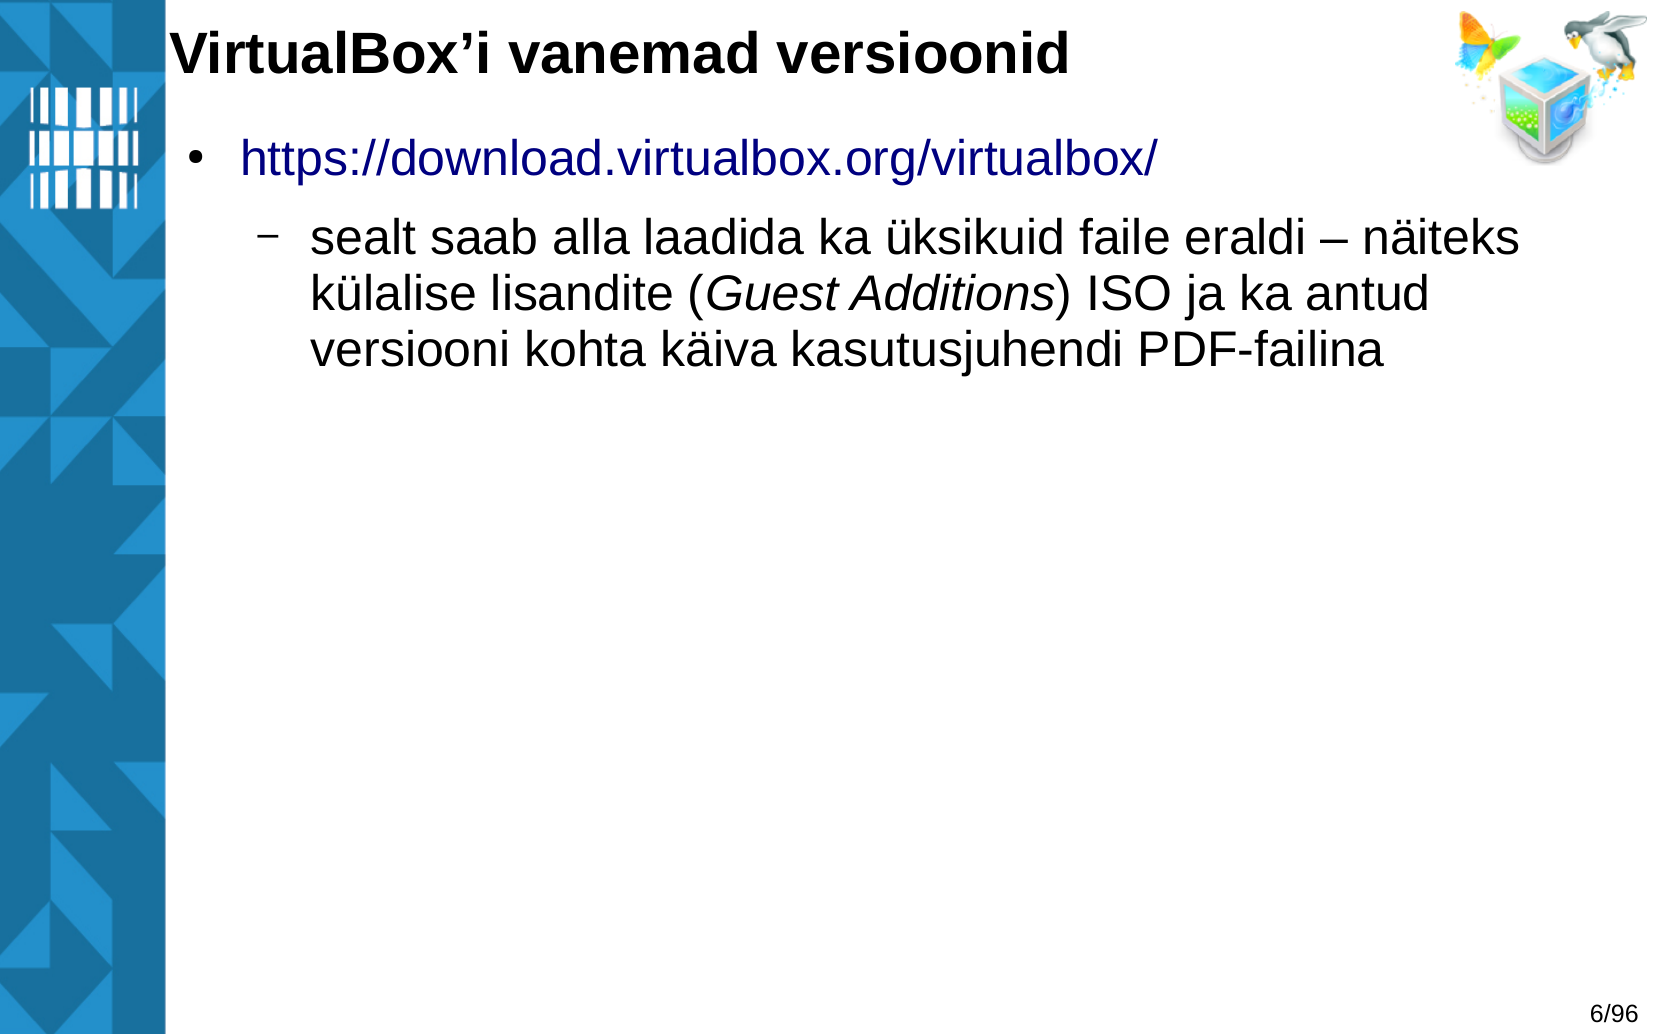

# VirtualBox’i vanemad versioonid
https://download.virtualbox.org/virtualbox/
sealt saab alla laadida ka üksikuid faile eraldi – näiteks külalise lisandite (Guest Additions) ISO ja ka antud versiooni kohta käiva kasutusjuhendi PDF-failina